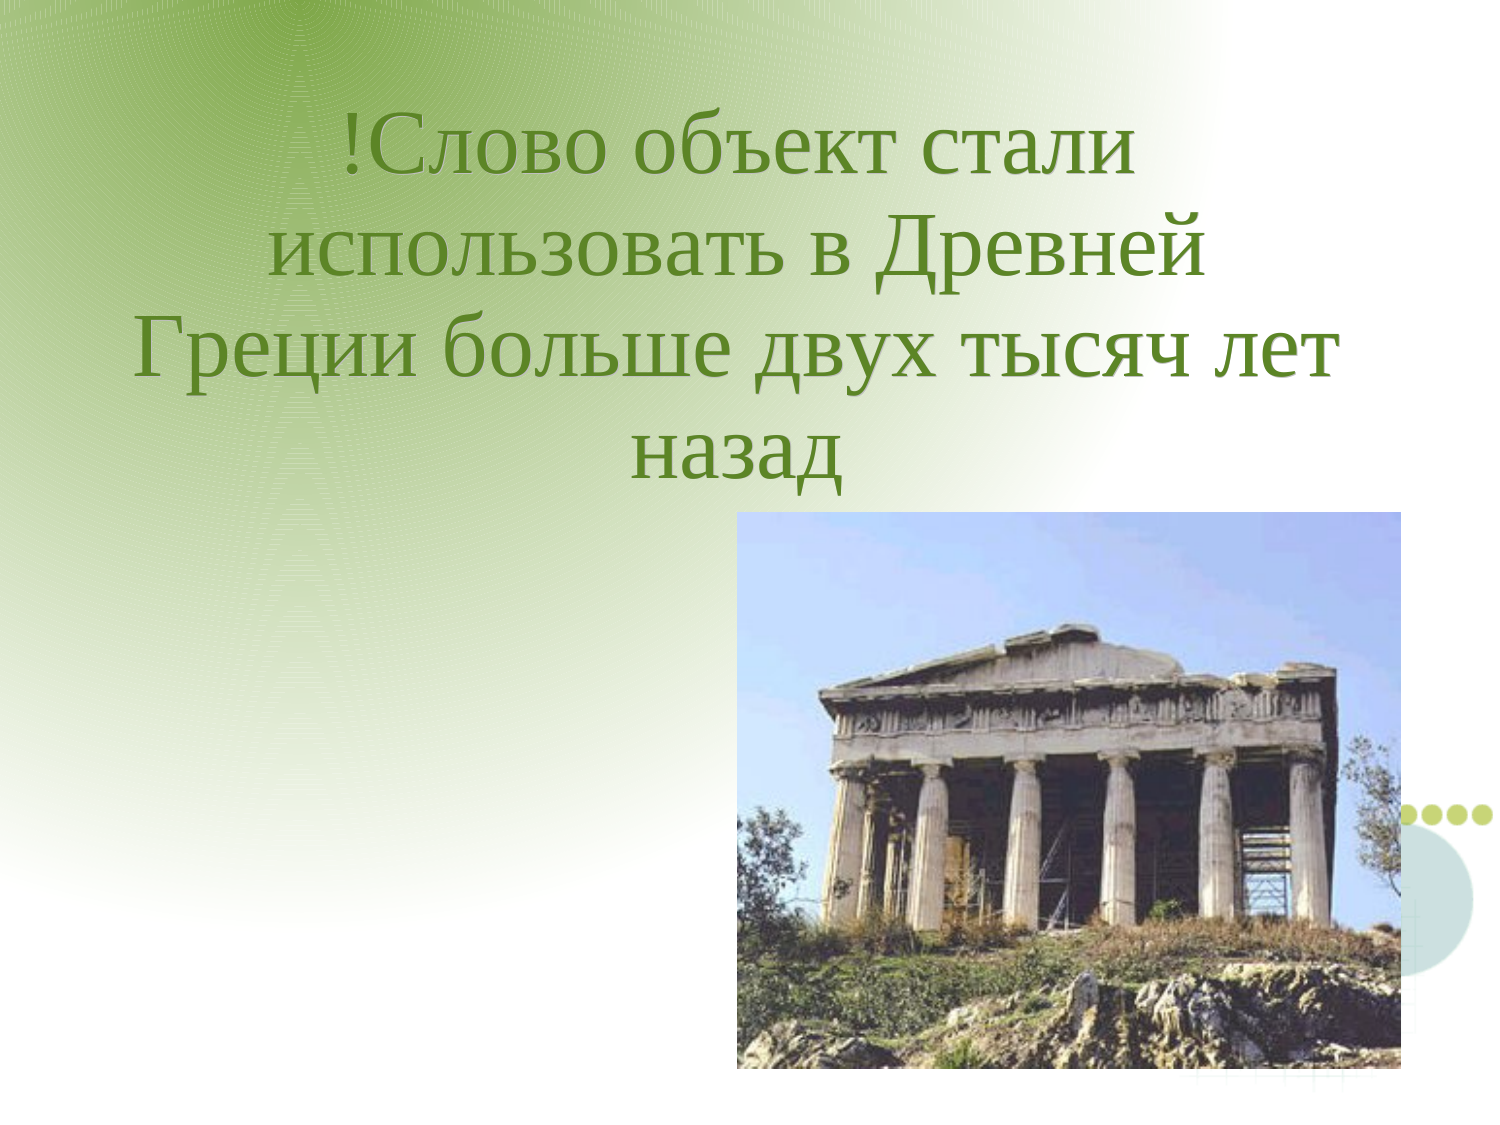

# !Слово объект стали использовать в Древней Греции больше двух тысяч лет назад